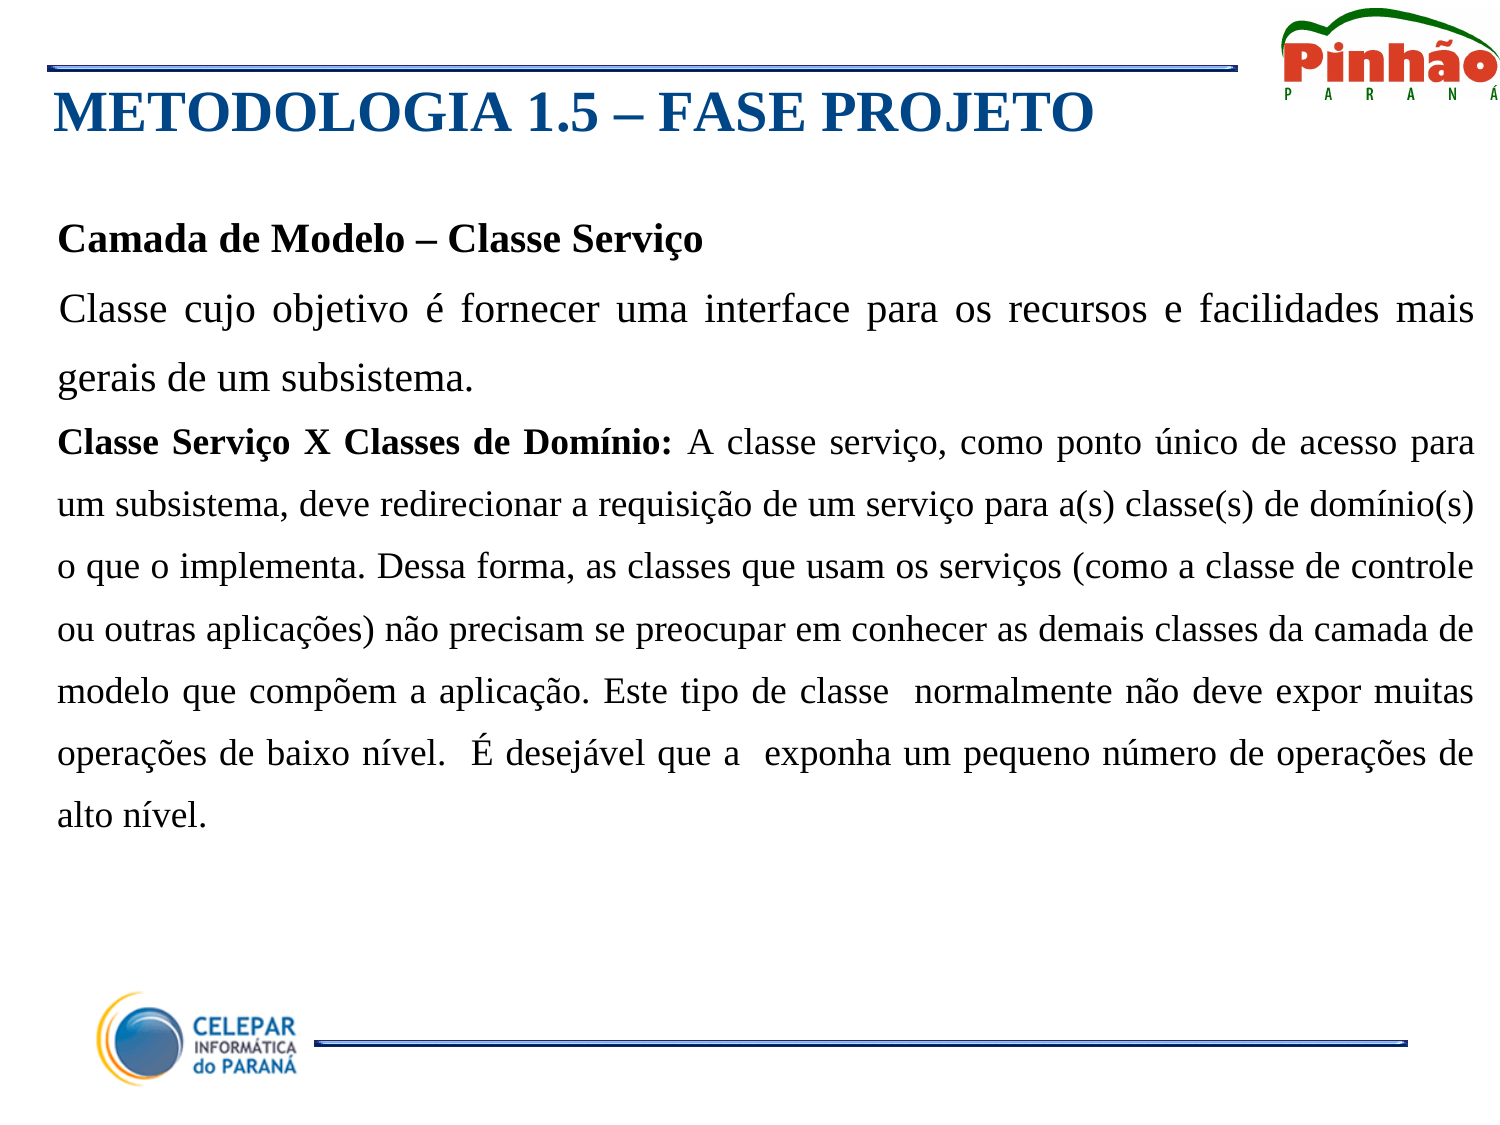

METODOLOGIA 1.5 – FASE PROJETO
Camada de Modelo – Classe Serviço
Classe cujo objetivo é fornecer uma interface para os recursos e facilidades mais gerais de um subsistema.
Classe Serviço X Classes de Domínio: A classe serviço, como ponto único de acesso para um subsistema, deve redirecionar a requisição de um serviço para a(s) classe(s) de domínio(s) o que o implementa. Dessa forma, as classes que usam os serviços (como a classe de controle ou outras aplicações) não precisam se preocupar em conhecer as demais classes da camada de modelo que compõem a aplicação. Este tipo de classe normalmente não deve expor muitas operações de baixo nível. É desejável que a exponha um pequeno número de operações de alto nível.